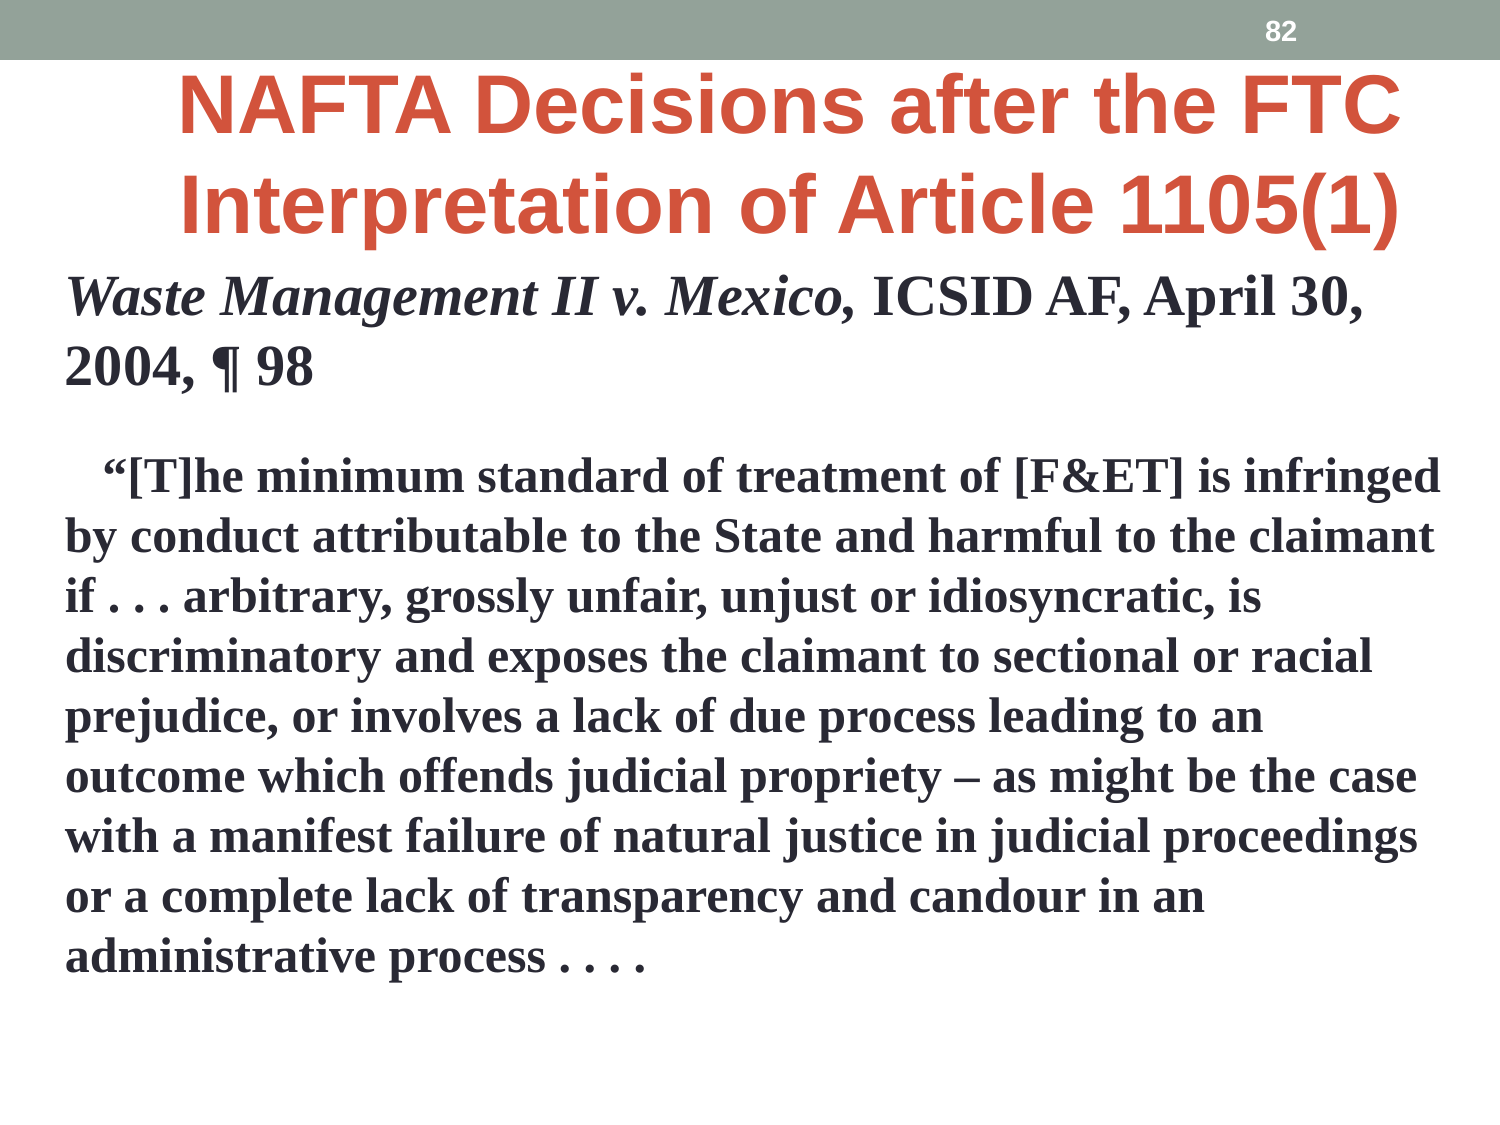

NAFTA Decisions after the FTC Interpretation of Article 1105(1)
Waste Management II v. Mexico, ICSID AF, April 30, 2004, ¶ 98
 “[T]he minimum standard of treatment of [F&ET] is infringed by conduct attributable to the State and harmful to the claimant if . . . arbitrary, grossly unfair, unjust or idiosyncratic, is discriminatory and exposes the claimant to sectional or racial prejudice, or involves a lack of due process leading to an outcome which offends judicial propriety – as might be the case with a manifest failure of natural justice in judicial proceedings or a complete lack of transparency and candour in an administrative process . . . .